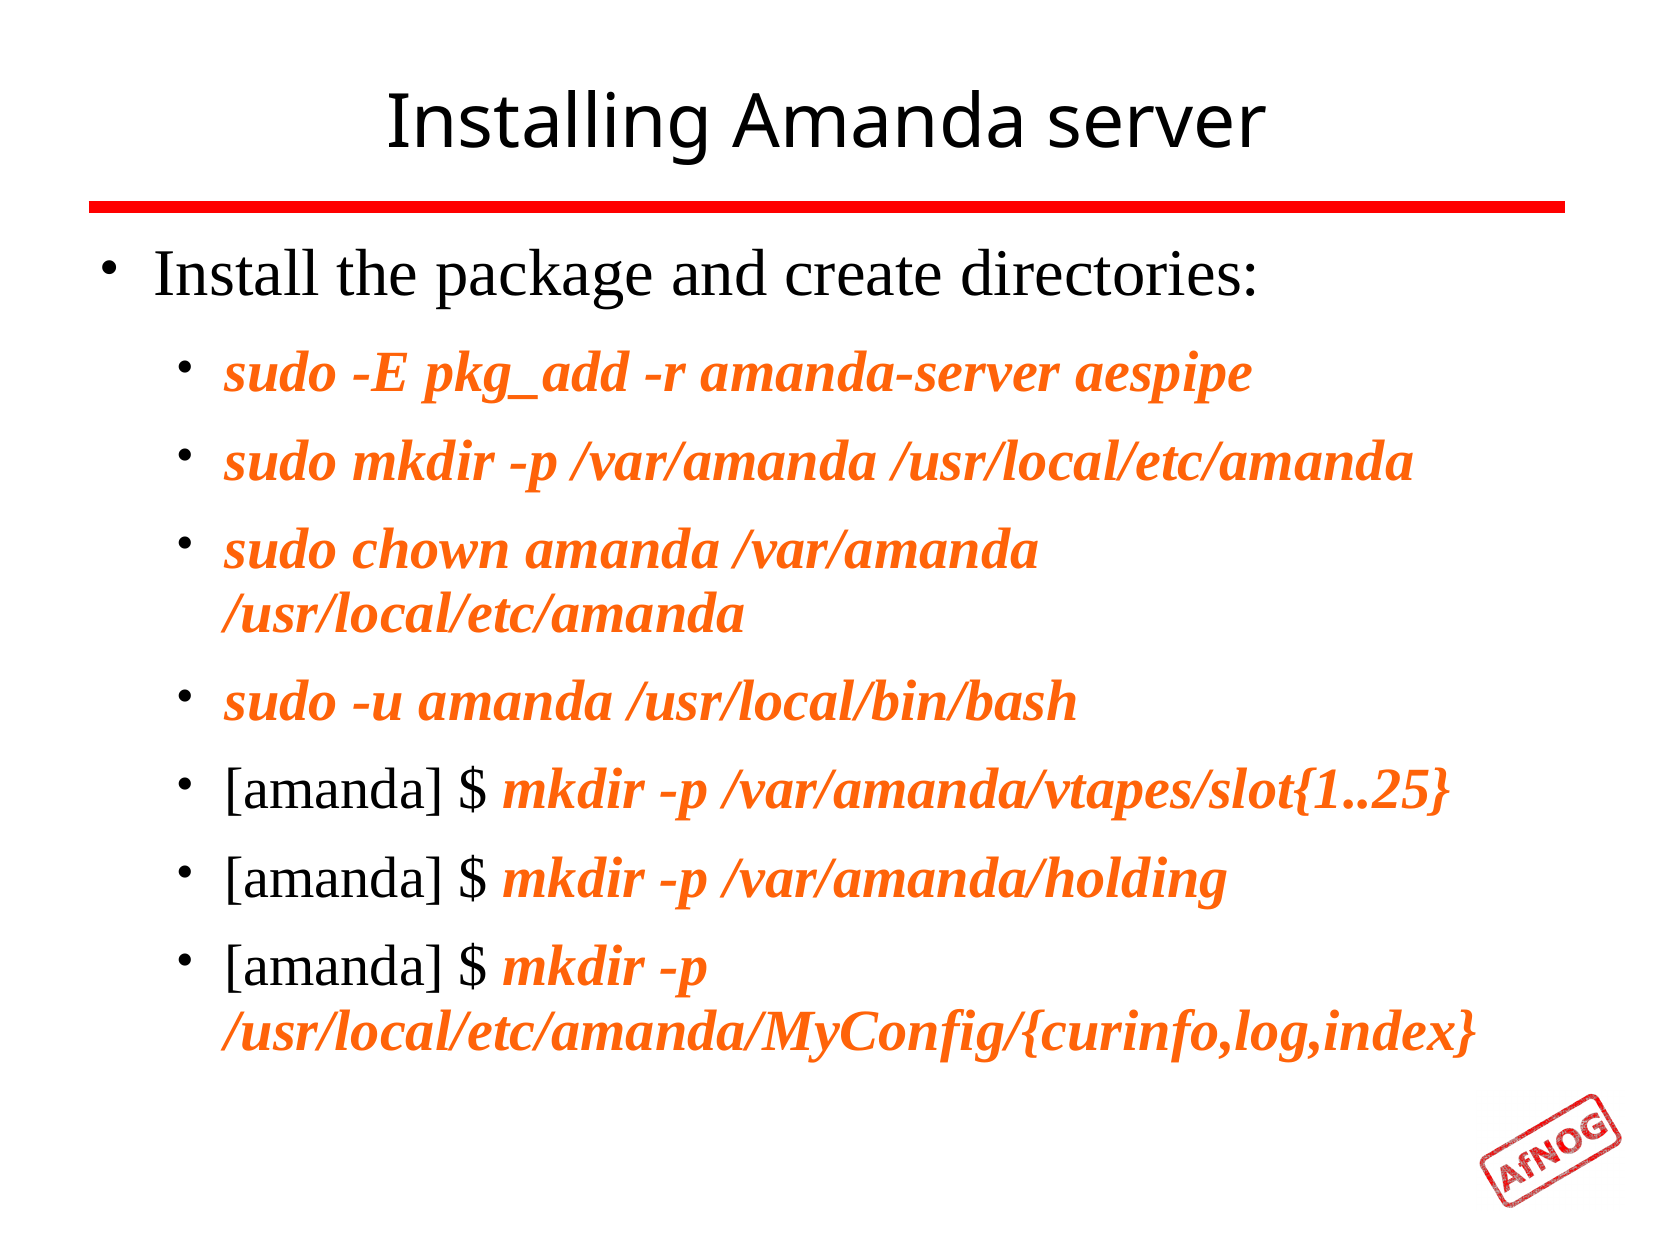

# Installing Amanda server
Install the package and create directories:
sudo -E pkg_add -r amanda-server aespipe
sudo mkdir -p /var/amanda /usr/local/etc/amanda
sudo chown amanda /var/amanda /usr/local/etc/amanda
sudo -u amanda /usr/local/bin/bash
[amanda] $ mkdir -p /var/amanda/vtapes/slot{1..25}
[amanda] $ mkdir -p /var/amanda/holding
[amanda] $ mkdir -p /usr/local/etc/amanda/MyConfig/{curinfo,log,index}